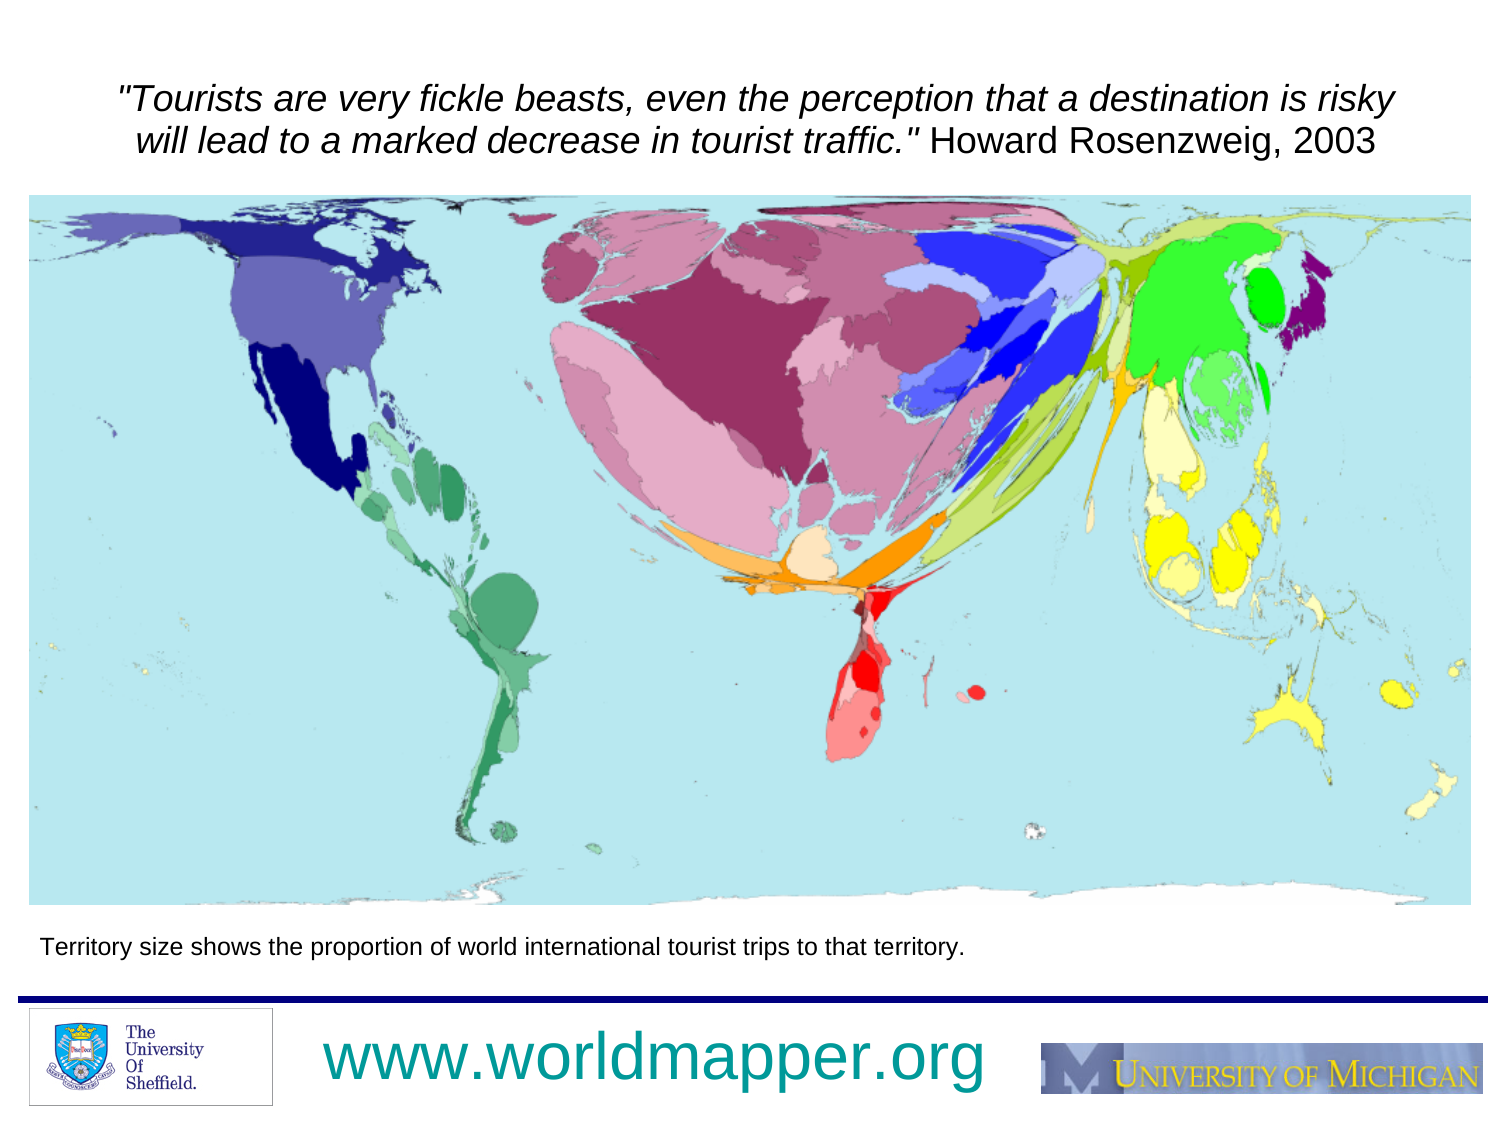

# "Tourists are very fickle beasts, even the perception that a destination is risky will lead to a marked decrease in tourist traffic." Howard Rosenzweig, 2003
Territory size shows the proportion of world international tourist trips to that territory.